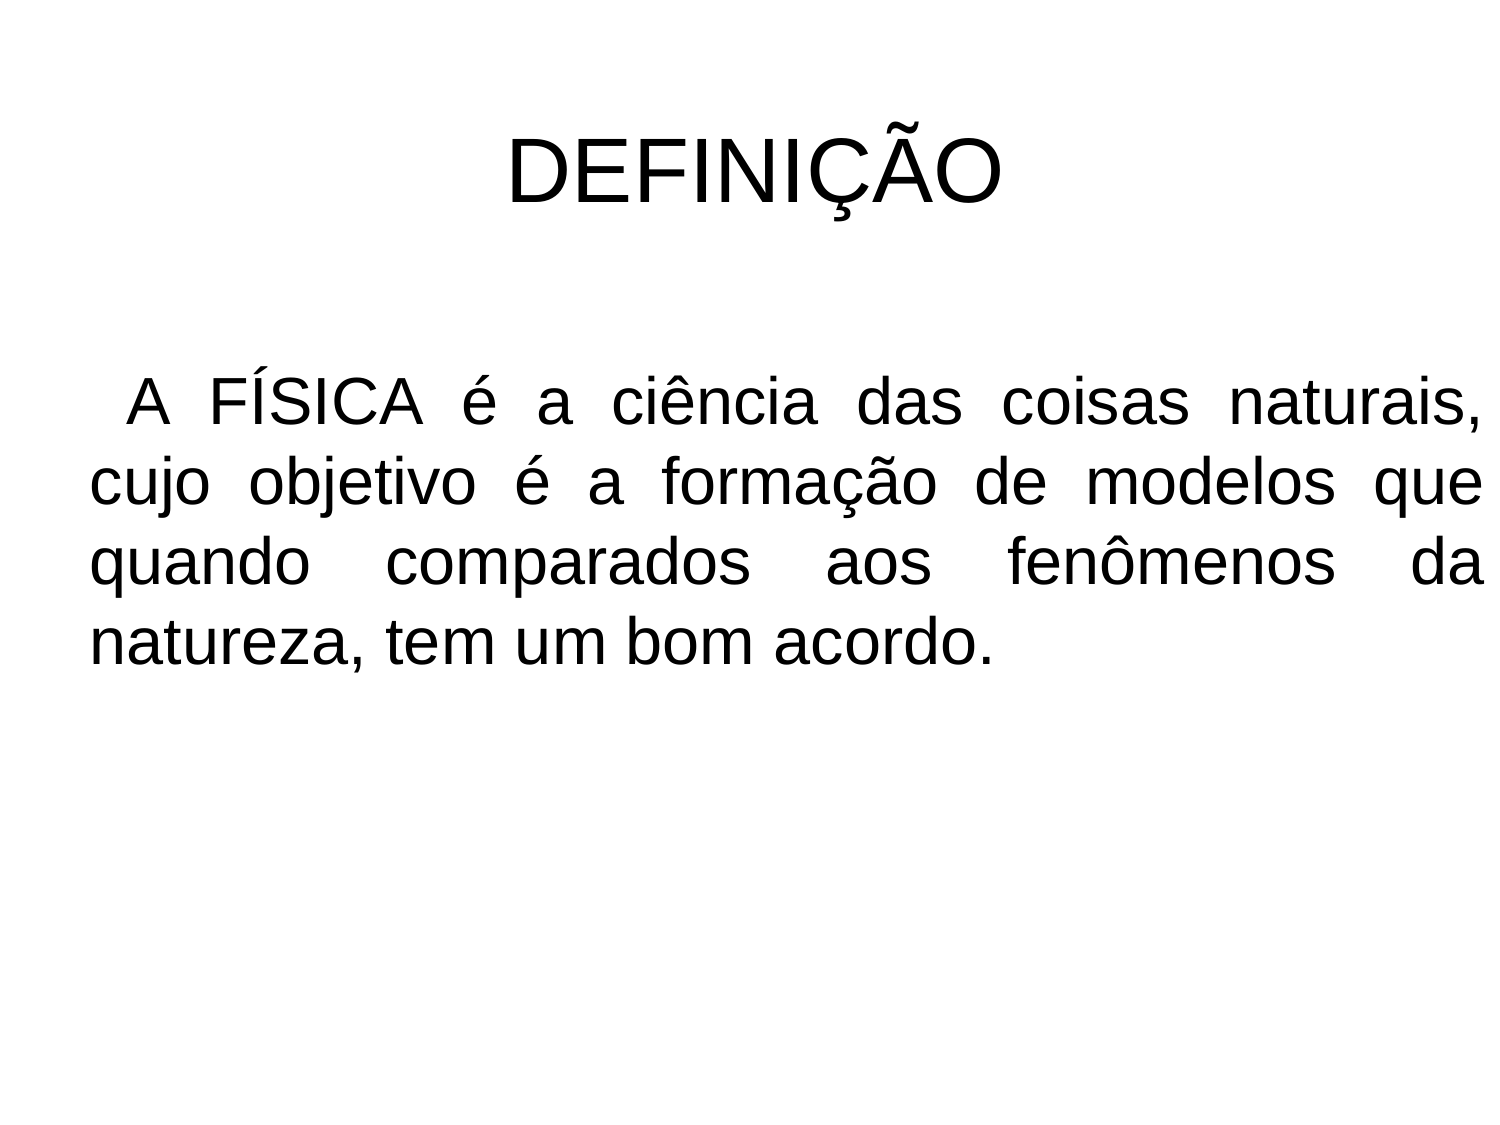

# DEFINIÇÃO
A FÍSICA é a ciência das coisas naturais, cujo objetivo é a formação de modelos que quando comparados aos fenômenos da natureza, tem um bom acordo.